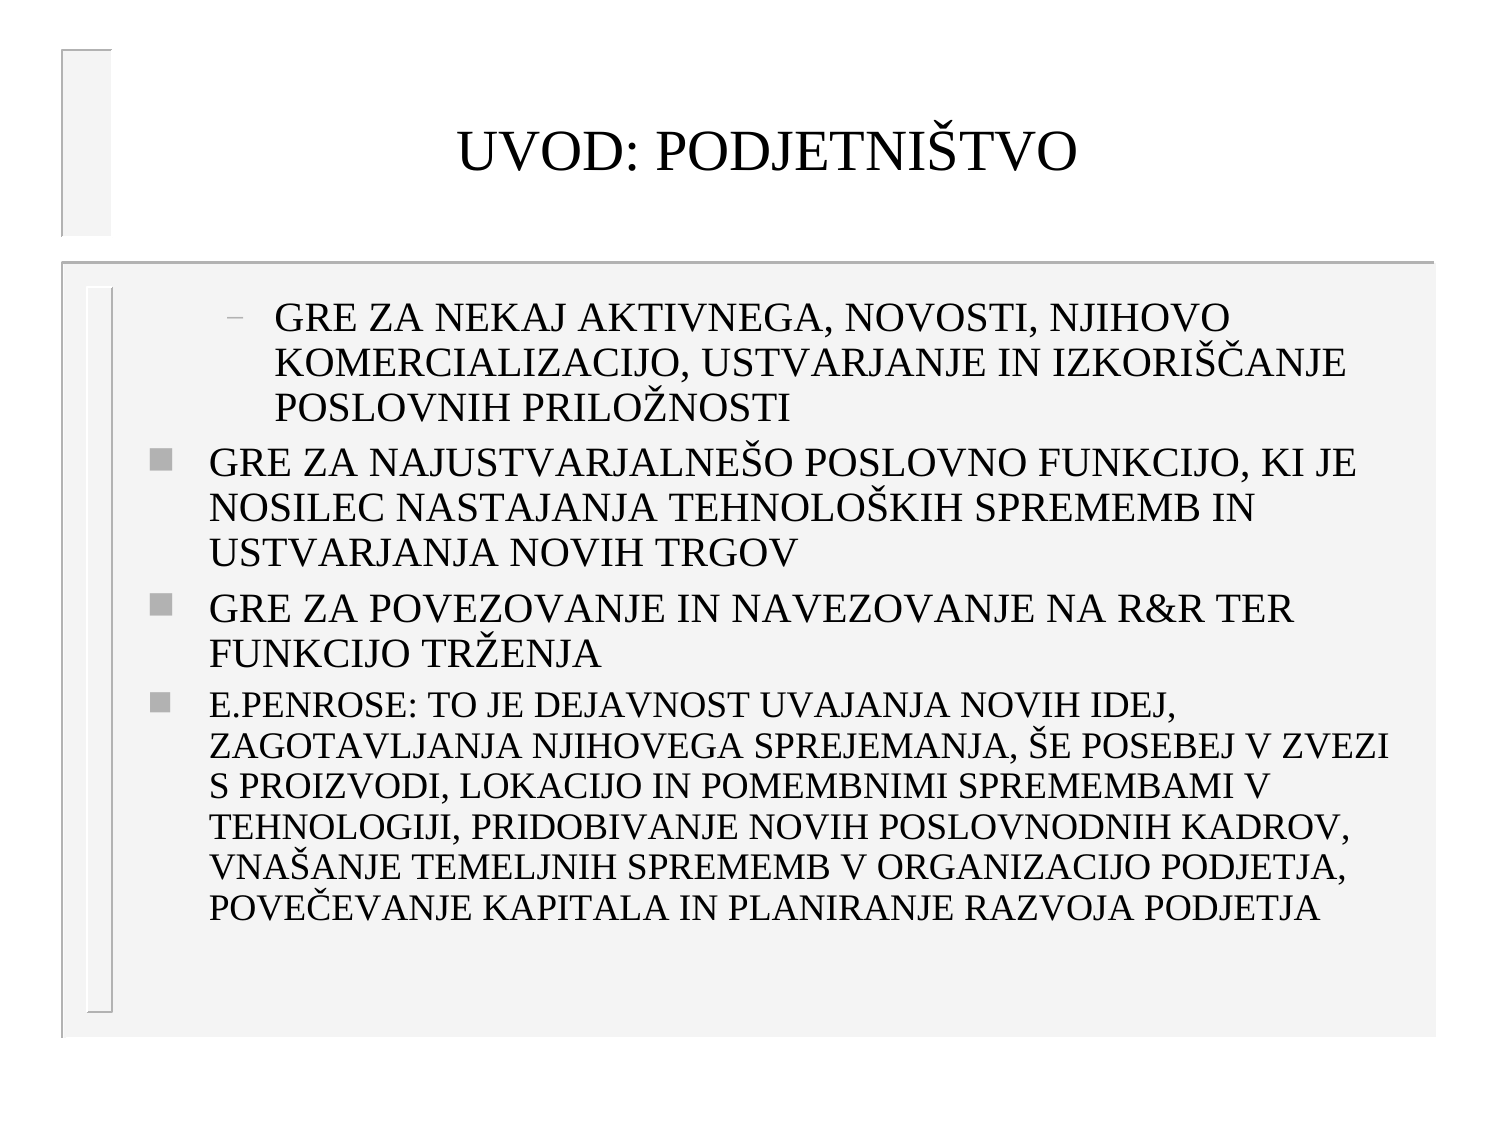

# UVOD: PODJETNIŠTVO
GRE ZA NEKAJ AKTIVNEGA, NOVOSTI, NJIHOVO KOMERCIALIZACIJO, USTVARJANJE IN IZKORIŠČANJE POSLOVNIH PRILOŽNOSTI
GRE ZA NAJUSTVARJALNEŠO POSLOVNO FUNKCIJO, KI JE NOSILEC NASTAJANJA TEHNOLOŠKIH SPREMEMB IN USTVARJANJA NOVIH TRGOV
GRE ZA POVEZOVANJE IN NAVEZOVANJE NA R&R TER FUNKCIJO TRŽENJA
E.PENROSE: TO JE DEJAVNOST UVAJANJA NOVIH IDEJ, ZAGOTAVLJANJA NJIHOVEGA SPREJEMANJA, ŠE POSEBEJ V ZVEZI S PROIZVODI, LOKACIJO IN POMEMBNIMI SPREMEMBAMI V TEHNOLOGIJI, PRIDOBIVANJE NOVIH POSLOVNODNIH KADROV, VNAŠANJE TEMELJNIH SPREMEMB V ORGANIZACIJO PODJETJA, POVEČEVANJE KAPITALA IN PLANIRANJE RAZVOJA PODJETJA